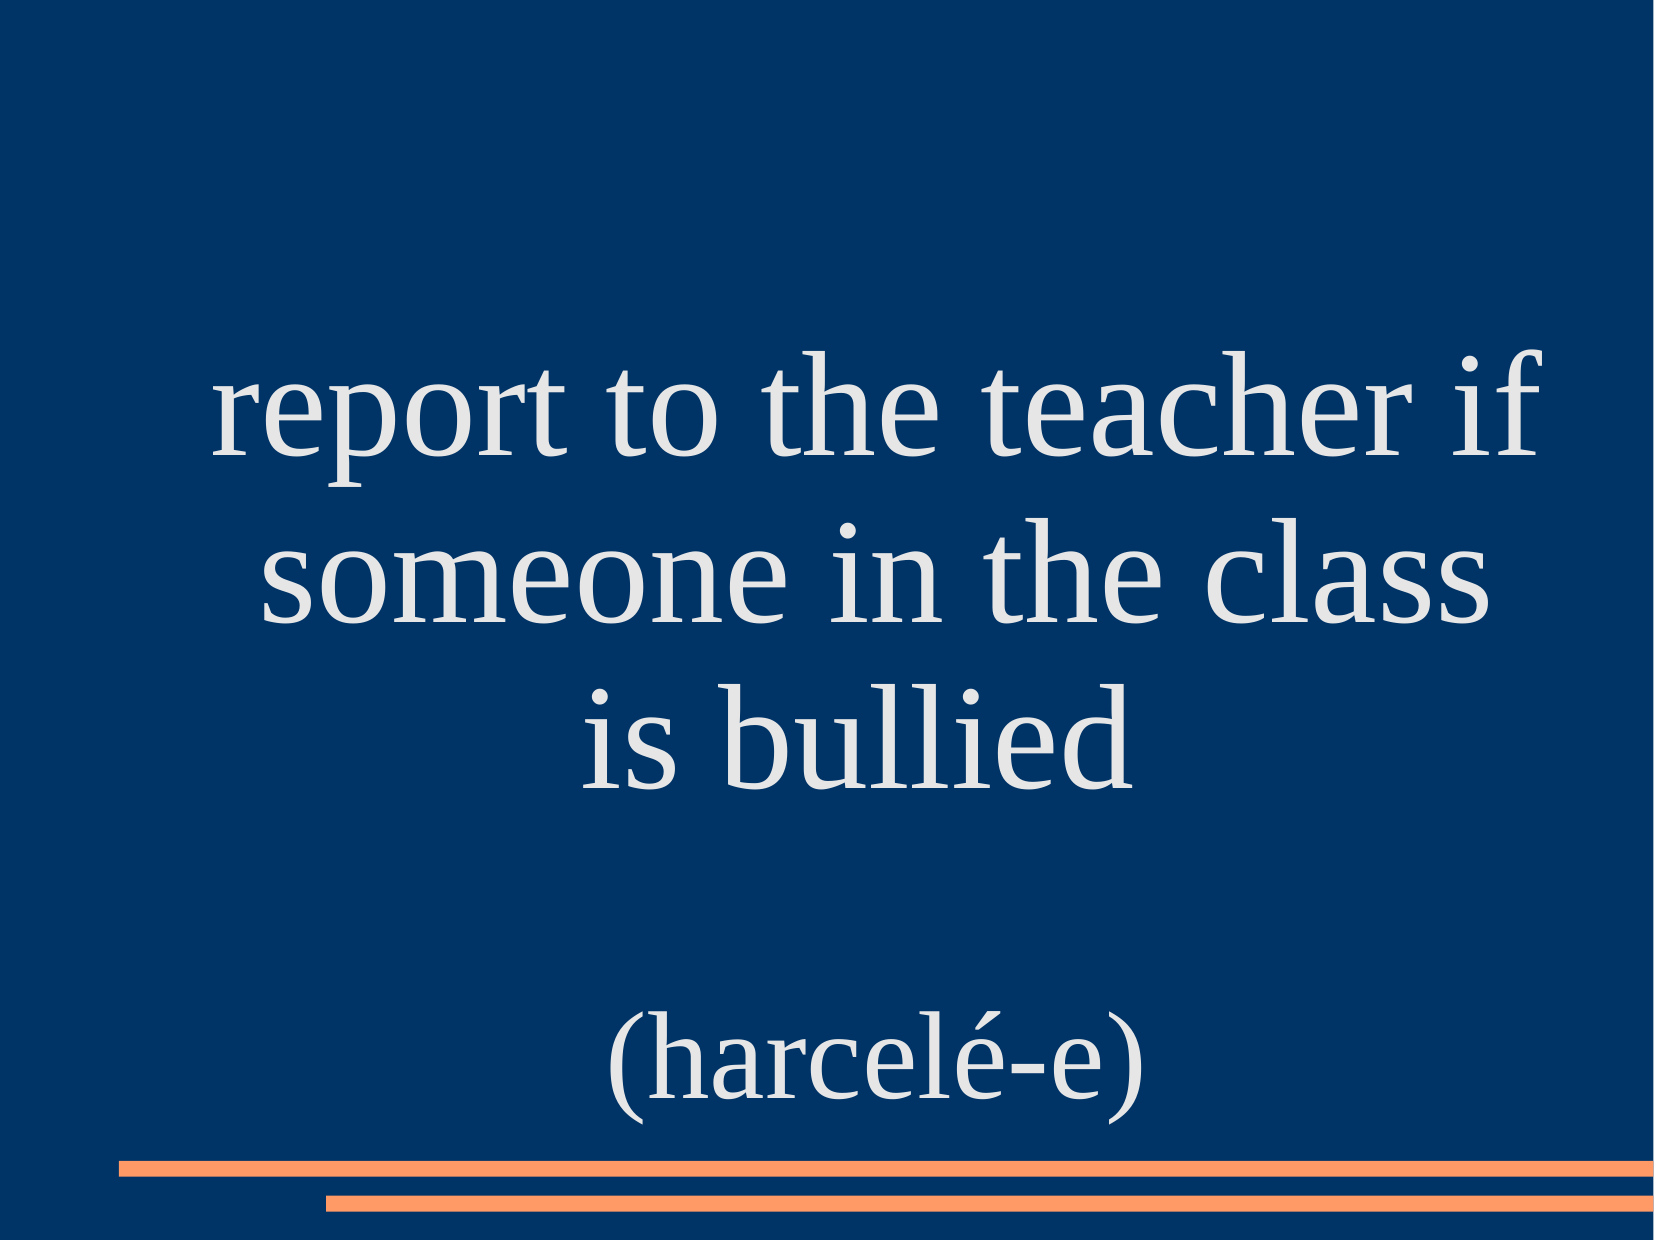

#
report to the teacher if someone in the class is bullied
(harcelé-e)